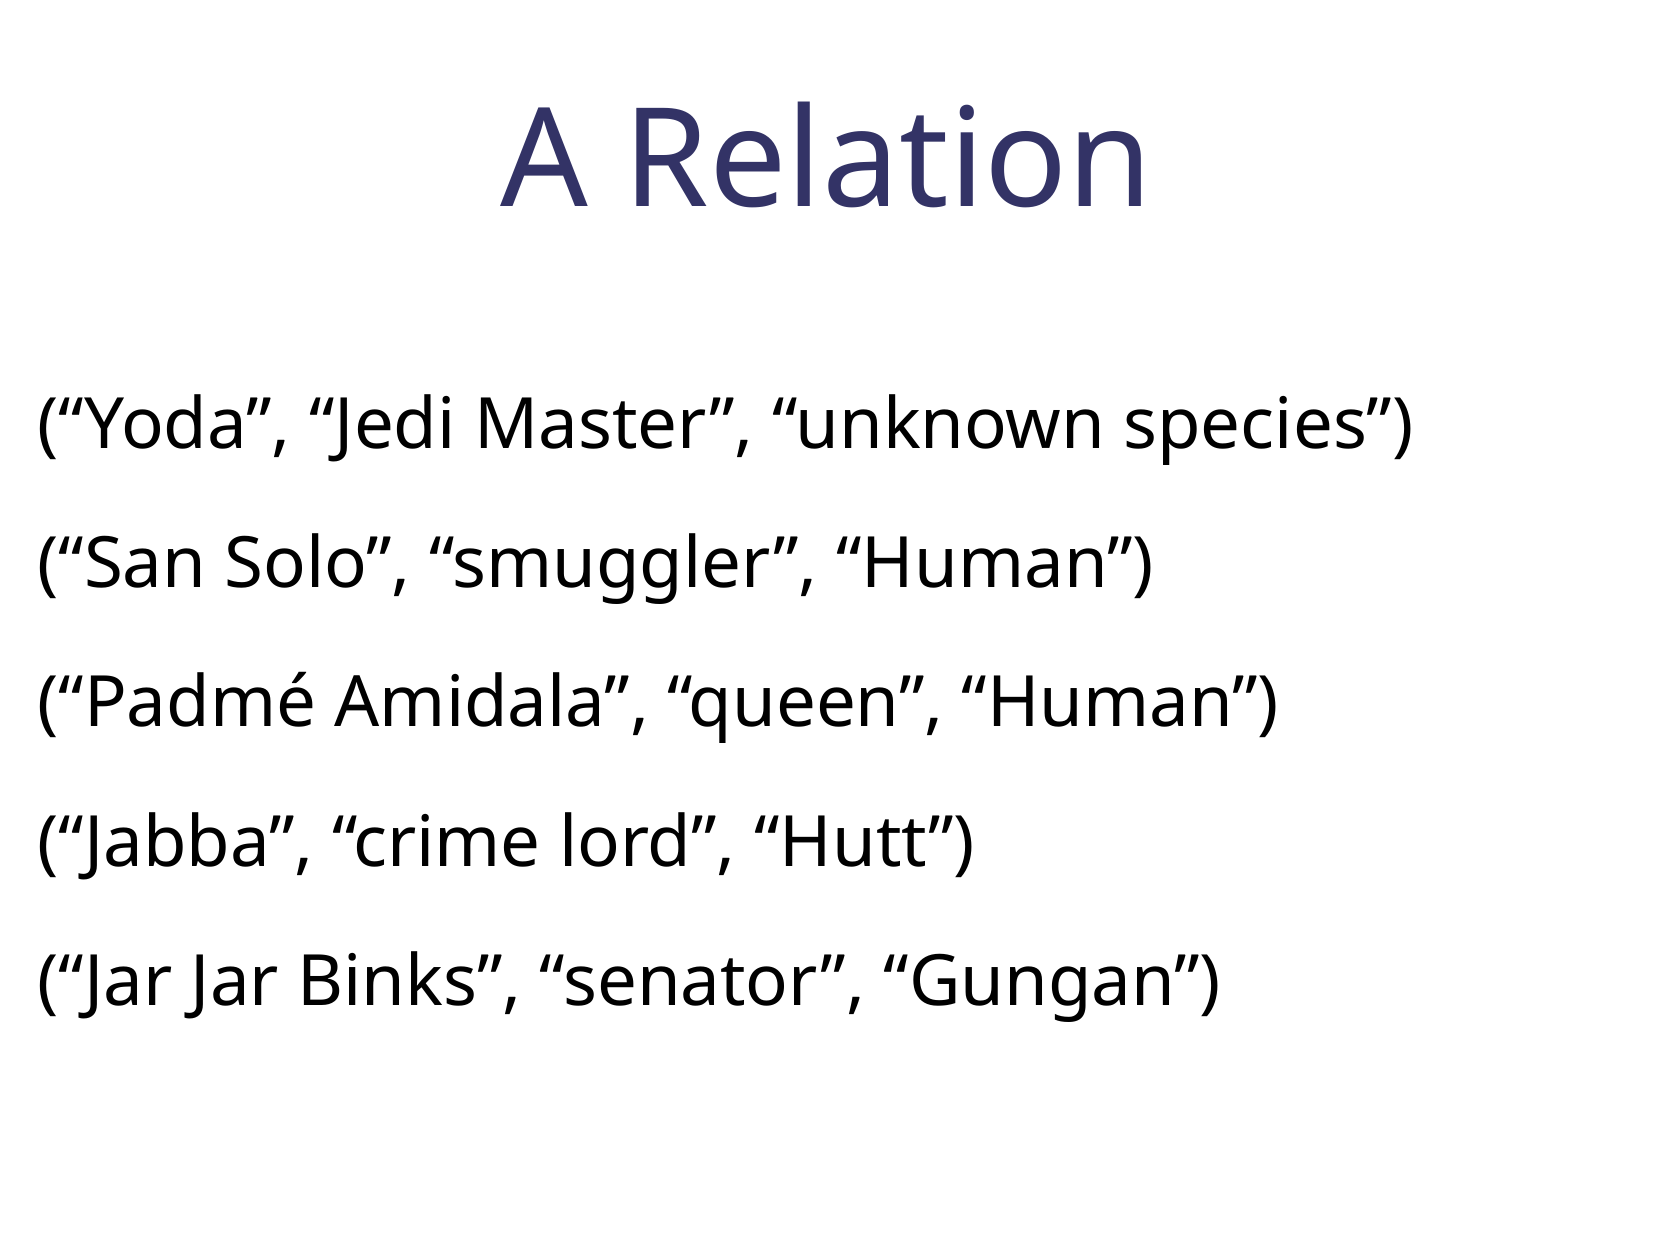

# A Relation
(“Yoda”, “Jedi Master”, “unknown species”)
(“San Solo”, “smuggler”, “Human”)
(“Padmé Amidala”, “queen”, “Human”)
(“Jabba”, “crime lord”, “Hutt”)
(“Jar Jar Binks”, “senator”, “Gungan”)